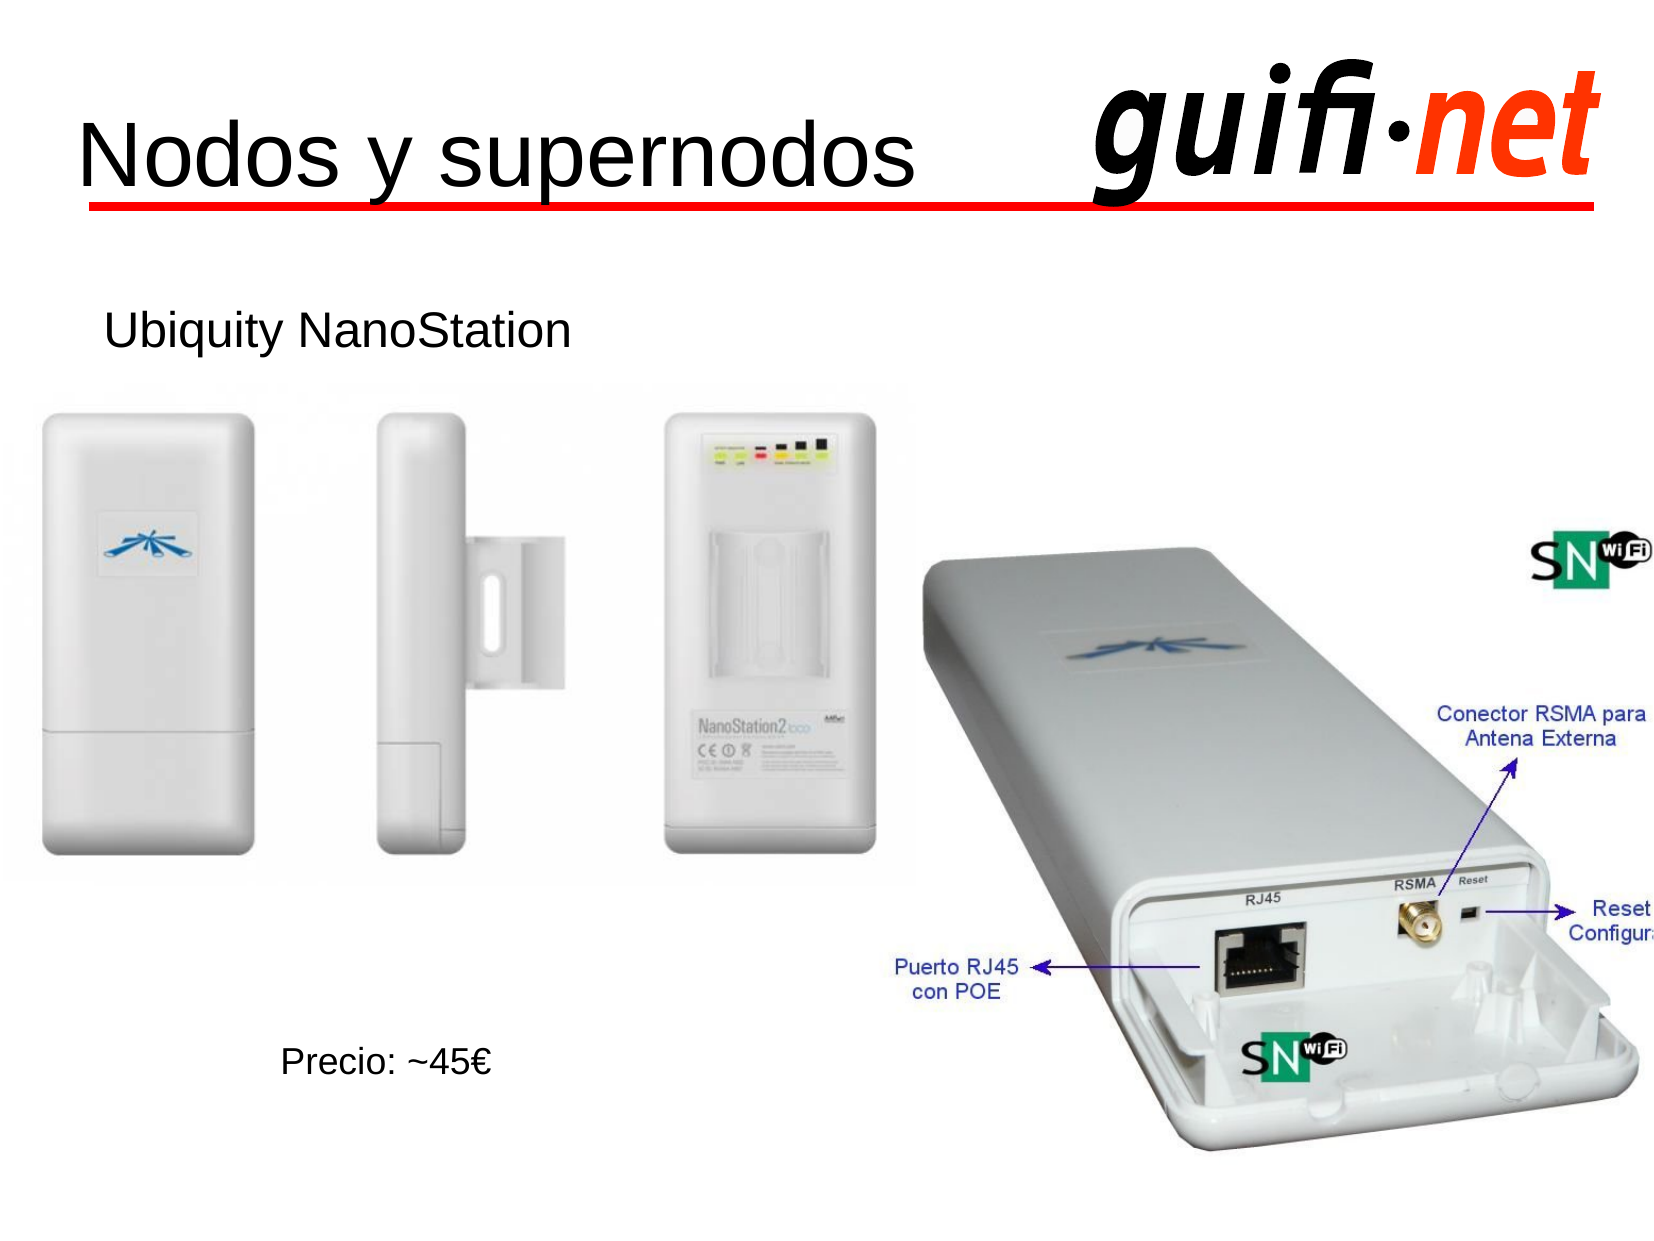

# Nodos y supernodos
Ubiquity NanoStation
Precio: ~45€